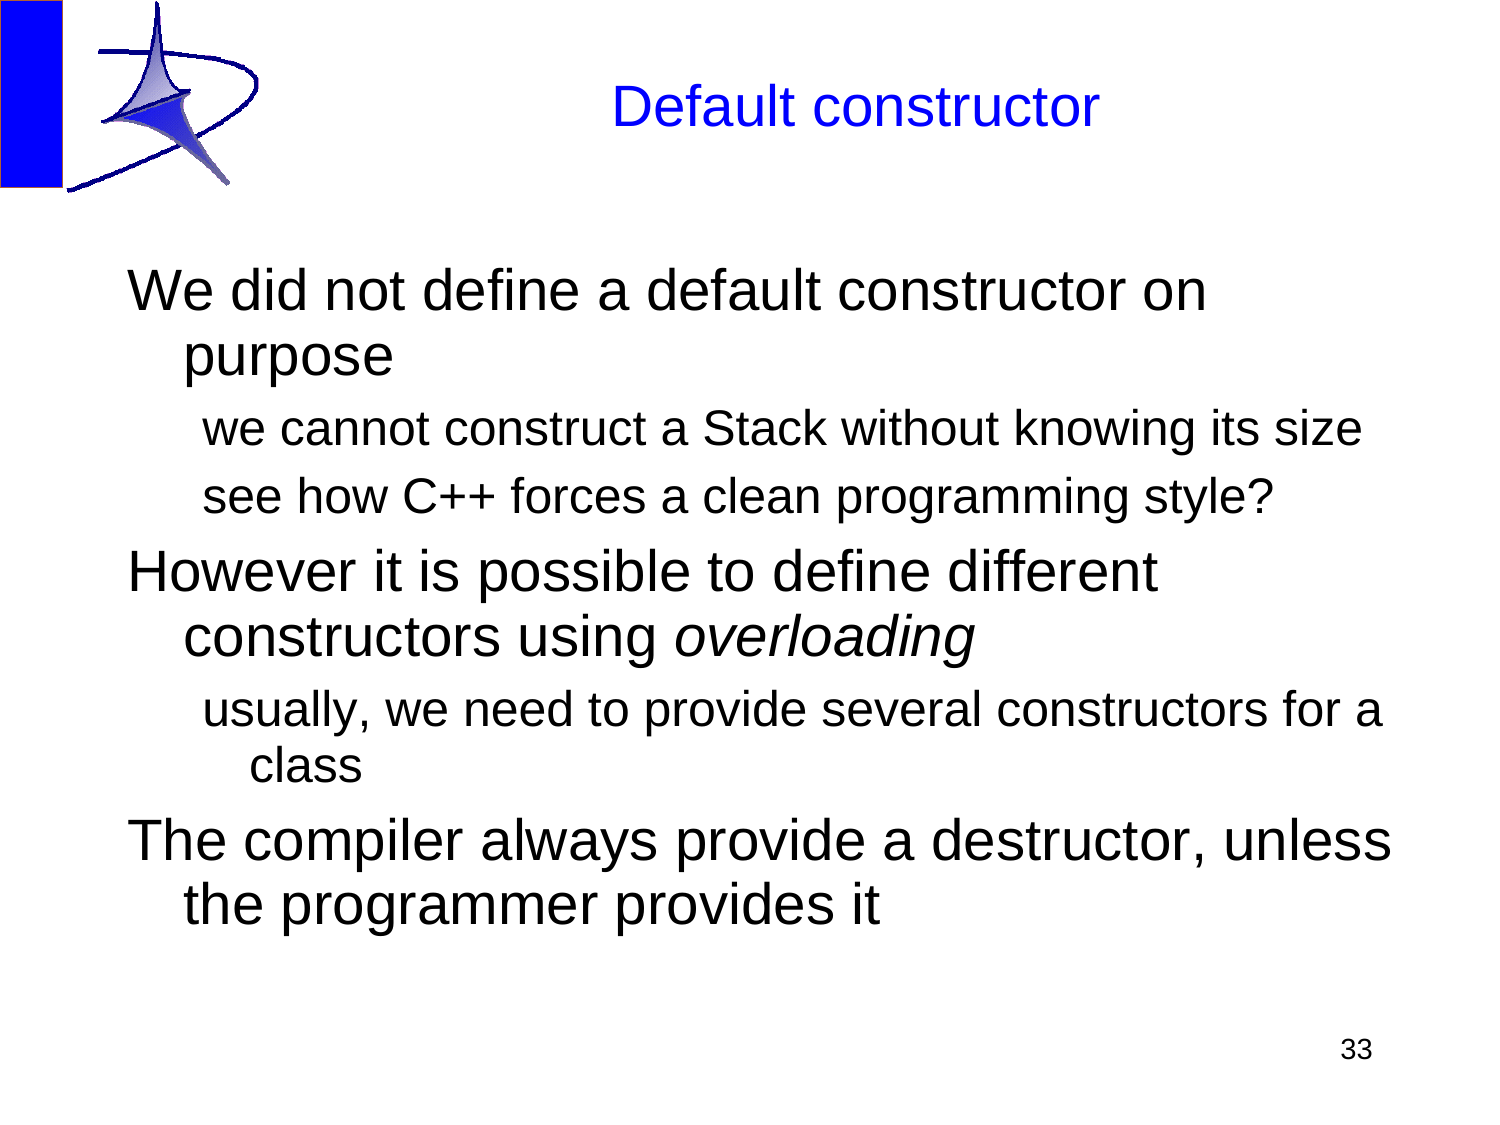

# Default constructor
We did not define a default constructor on purpose
we cannot construct a Stack without knowing its size
see how C++ forces a clean programming style?
However it is possible to define different constructors using overloading
usually, we need to provide several constructors for a class
The compiler always provide a destructor, unless the programmer provides it
33